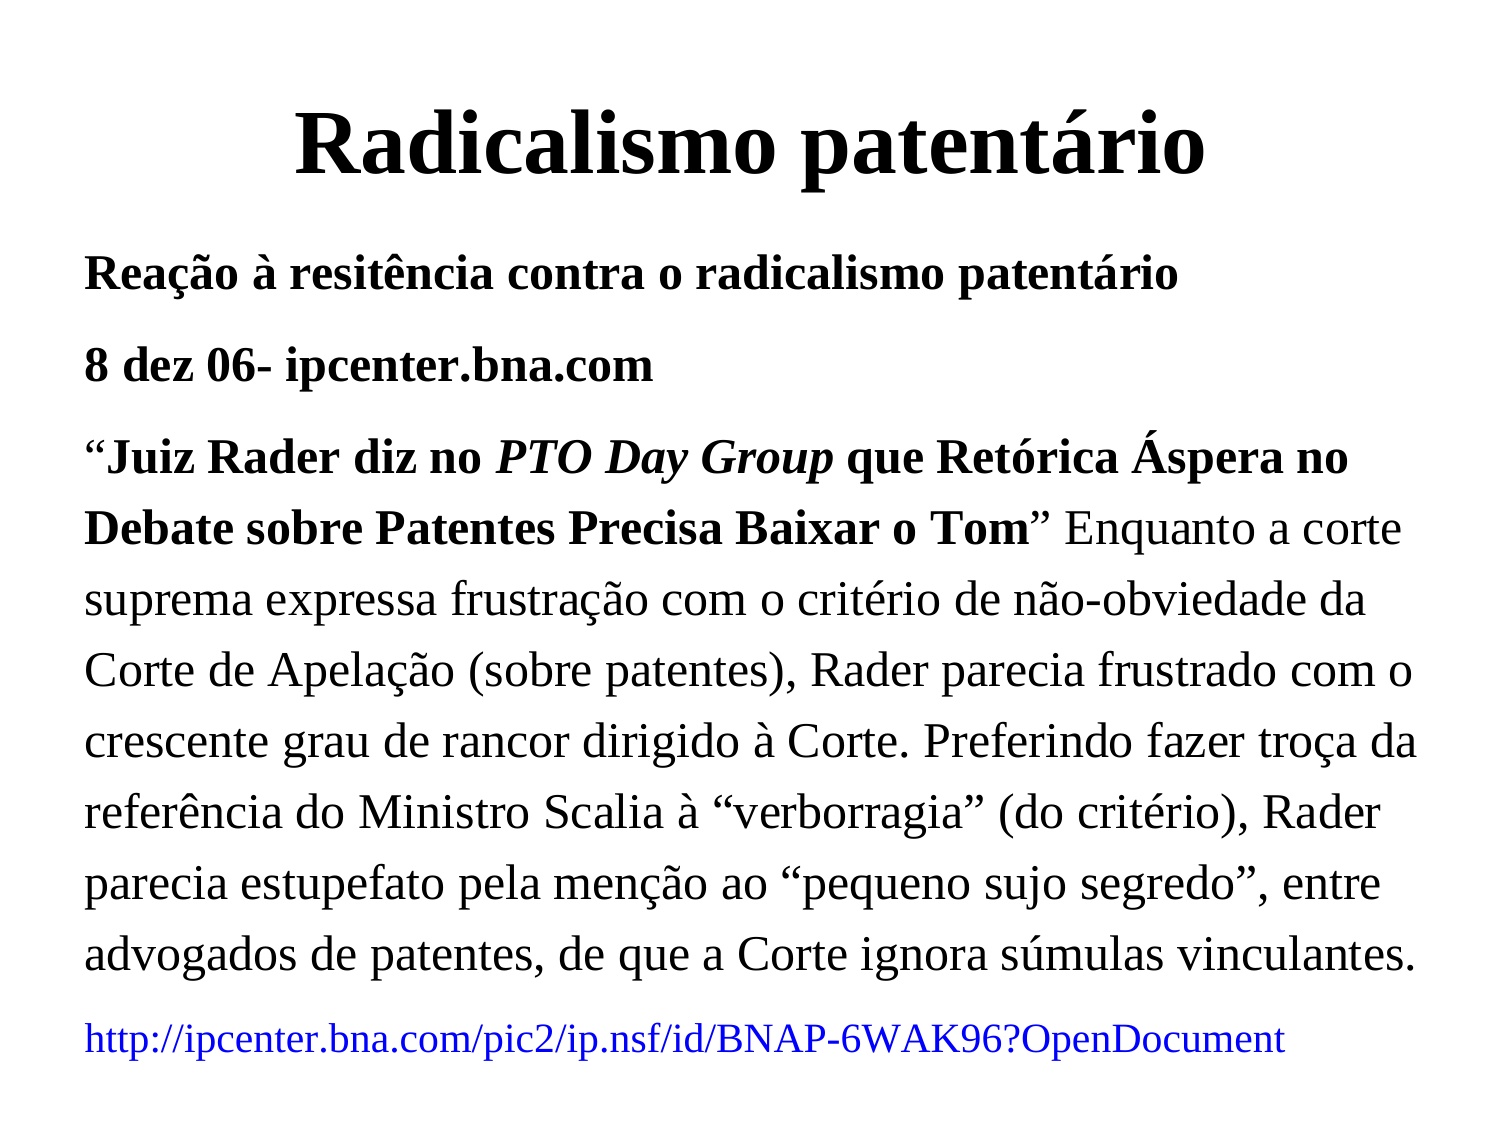

# Radicalismo patentário
Reação à resitência contra o radicalismo patentário
8 dez 06- ipcenter.bna.com
“Juiz Rader diz no PTO Day Group que Retórica Áspera no Debate sobre Patentes Precisa Baixar o Tom” Enquanto a corte suprema expressa frustração com o critério de não-obviedade da Corte de Apelação (sobre patentes), Rader parecia frustrado com o crescente grau de rancor dirigido à Corte. Preferindo fazer troça da referência do Ministro Scalia à “verborragia” (do critério), Rader parecia estupefato pela menção ao “pequeno sujo segredo”, entre advogados de patentes, de que a Corte ignora súmulas vinculantes.
http://ipcenter.bna.com/pic2/ip.nsf/id/BNAP-6WAK96?OpenDocument